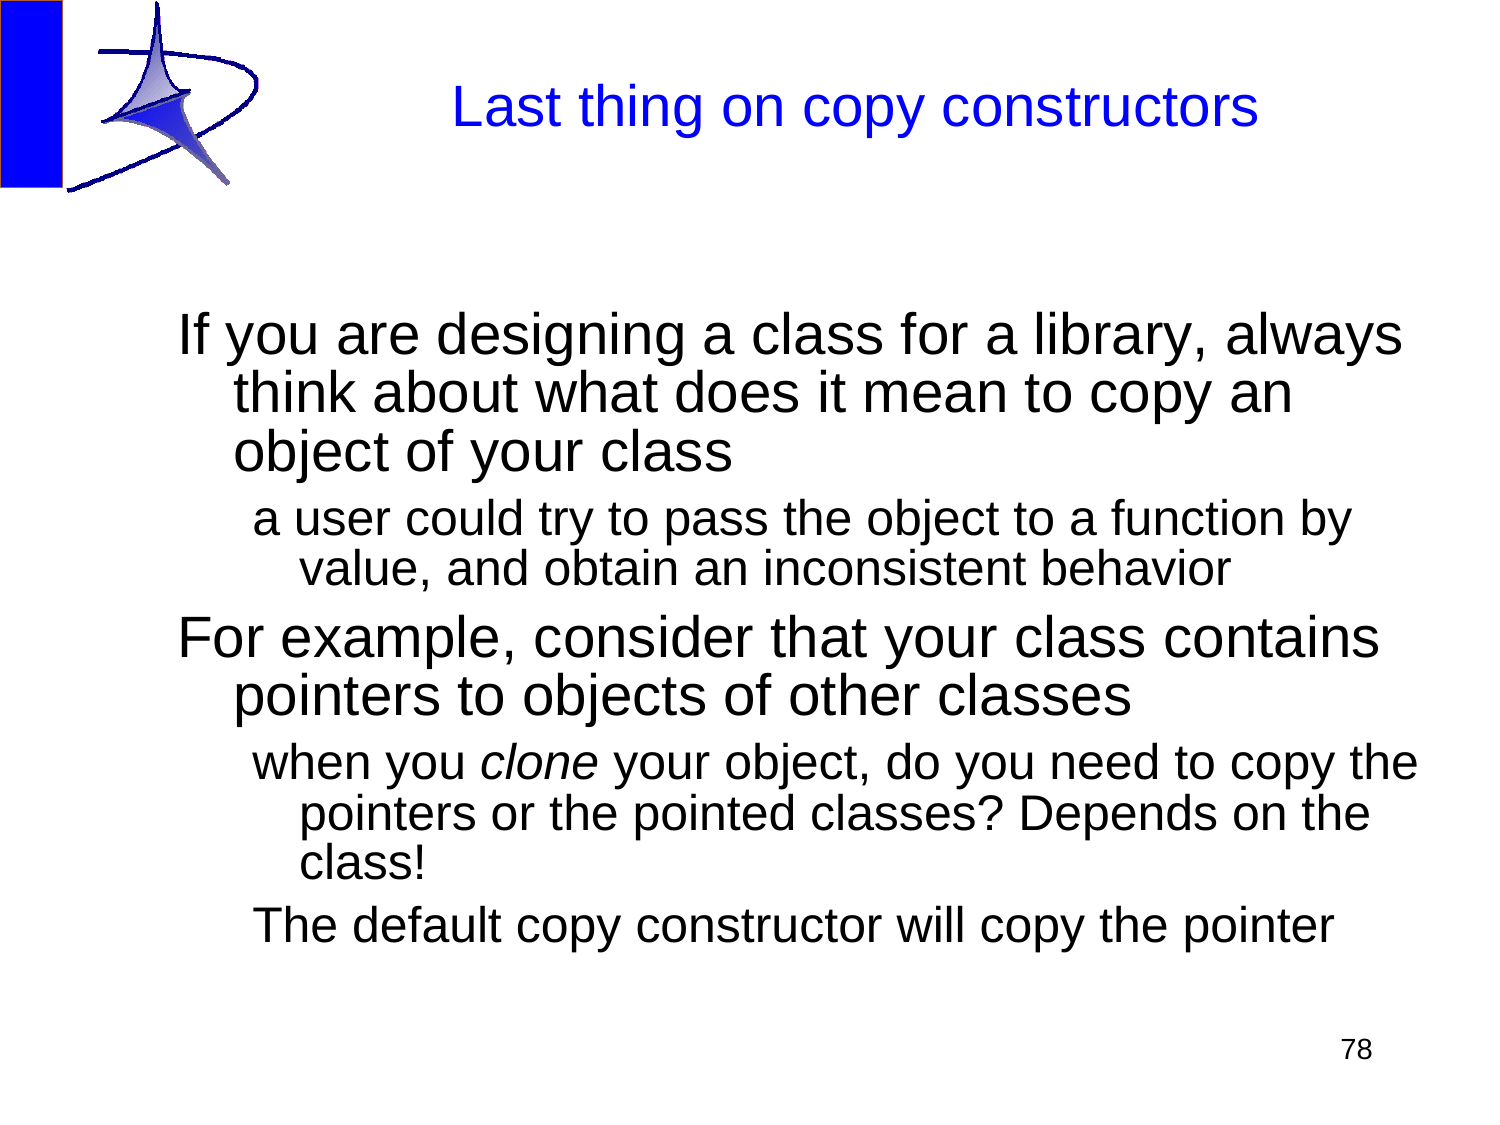

# Last thing on copy constructors
If you are designing a class for a library, always think about what does it mean to copy an object of your class
a user could try to pass the object to a function by value, and obtain an inconsistent behavior
For example, consider that your class contains pointers to objects of other classes
when you clone your object, do you need to copy the pointers or the pointed classes? Depends on the class!
The default copy constructor will copy the pointer
78